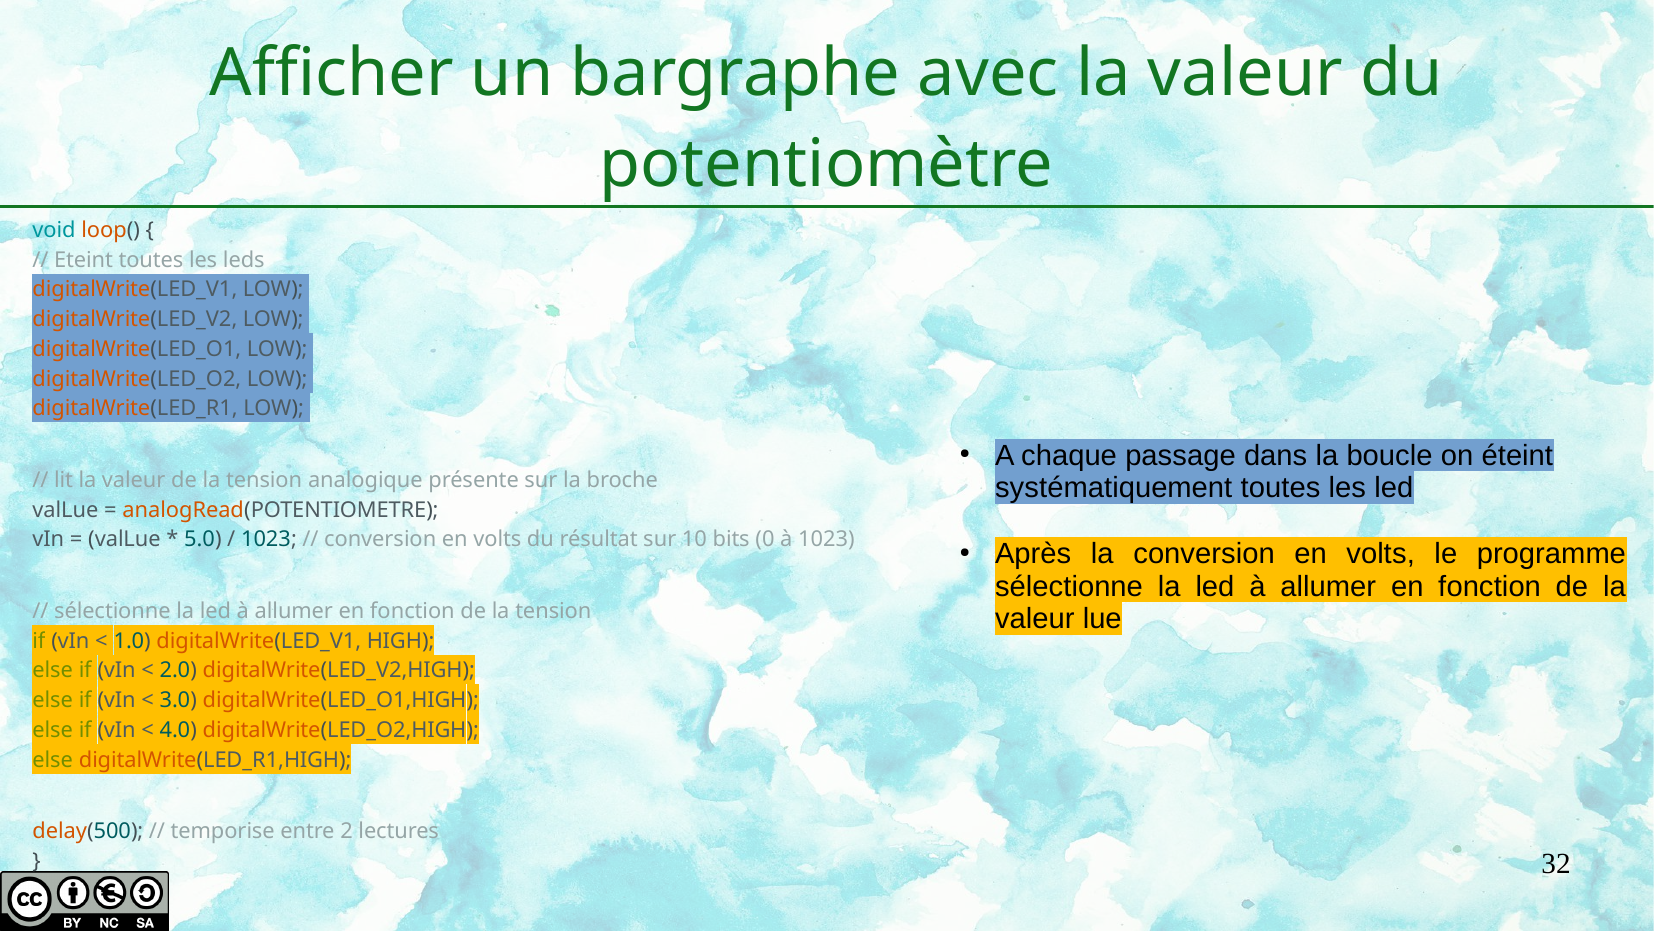

# Afficher un bargraphe avec la valeur du potentiomètre
void loop() {
// Eteint toutes les leds
digitalWrite(LED_V1, LOW);
digitalWrite(LED_V2, LOW);
digitalWrite(LED_O1, LOW);
digitalWrite(LED_O2, LOW);
digitalWrite(LED_R1, LOW);
// lit la valeur de la tension analogique présente sur la broche
valLue = analogRead(POTENTIOMETRE);
vIn = (valLue * 5.0) / 1023; // conversion en volts du résultat sur 10 bits (0 à 1023)
// sélectionne la led à allumer en fonction de la tension
if (vIn < 1.0) digitalWrite(LED_V1, HIGH);
else if (vIn < 2.0) digitalWrite(LED_V2,HIGH);
else if (vIn < 3.0) digitalWrite(LED_O1,HIGH);
else if (vIn < 4.0) digitalWrite(LED_O2,HIGH);
else digitalWrite(LED_R1,HIGH);
delay(500); // temporise entre 2 lectures
}
A chaque passage dans la boucle on éteint systématiquement toutes les led
Après la conversion en volts, le programme sélectionne la led à allumer en fonction de la valeur lue
32